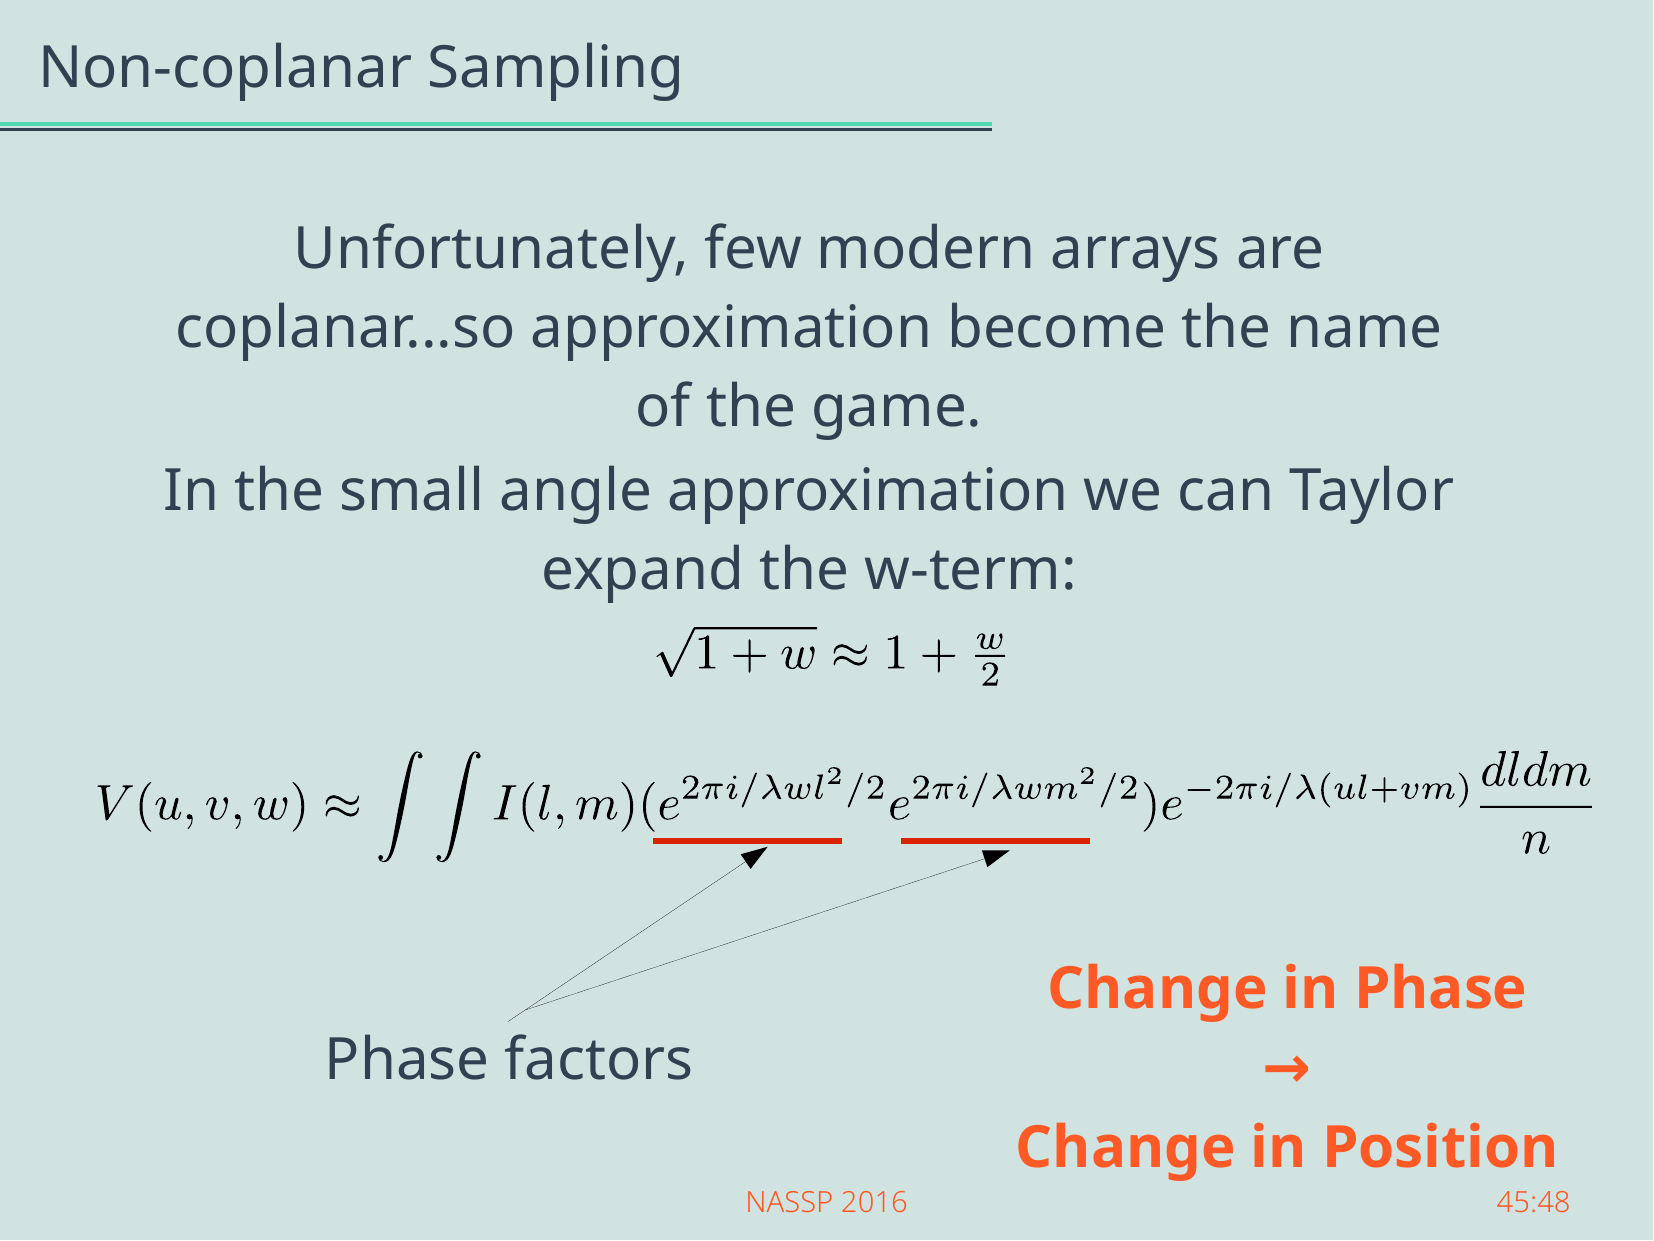

Non-coplanar Sampling
Unfortunately, few modern arrays are coplanar...so approximation become the name of the game.
In the small angle approximation we can Taylor expand the w-term:
Change in Phase
 →
Change in Position
Phase factors
NASSP 2016
45